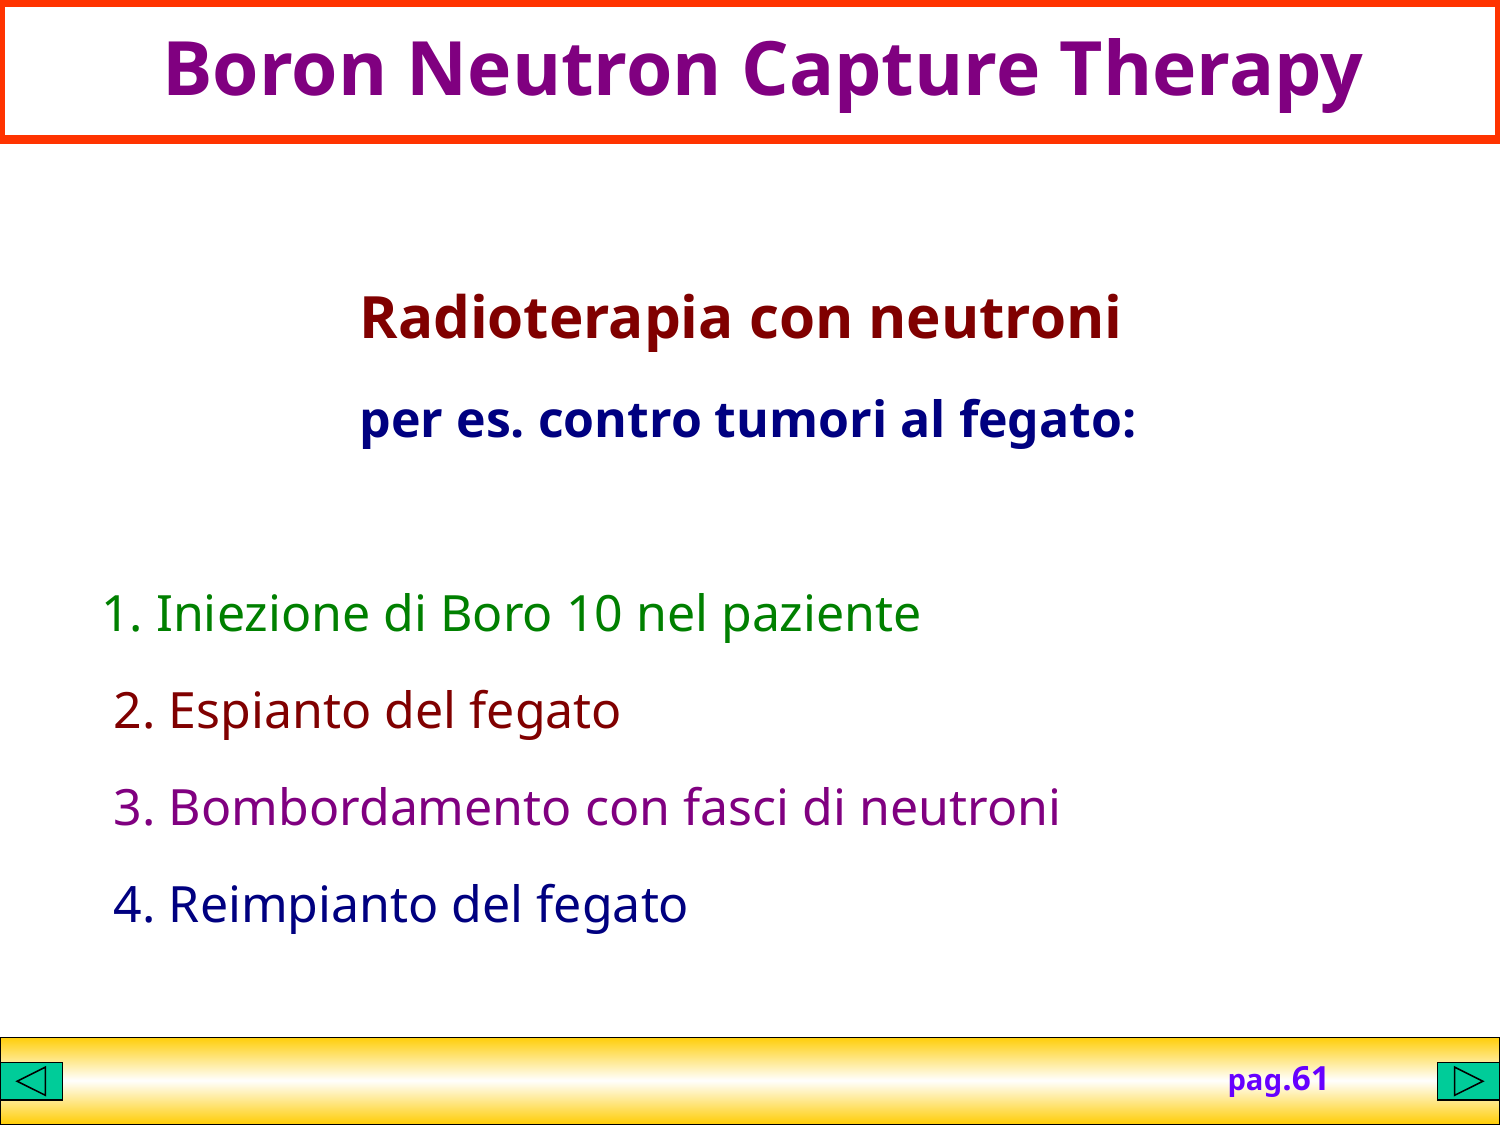

# Boron Neutron Capture Therapy
Radioterapia con neutroni
per es. contro tumori al fegato:
 1. Iniezione di Boro 10 nel paziente
 2. Espianto del fegato
 3. Bombordamento con fasci di neutroni
 4. Reimpianto del fegato
61